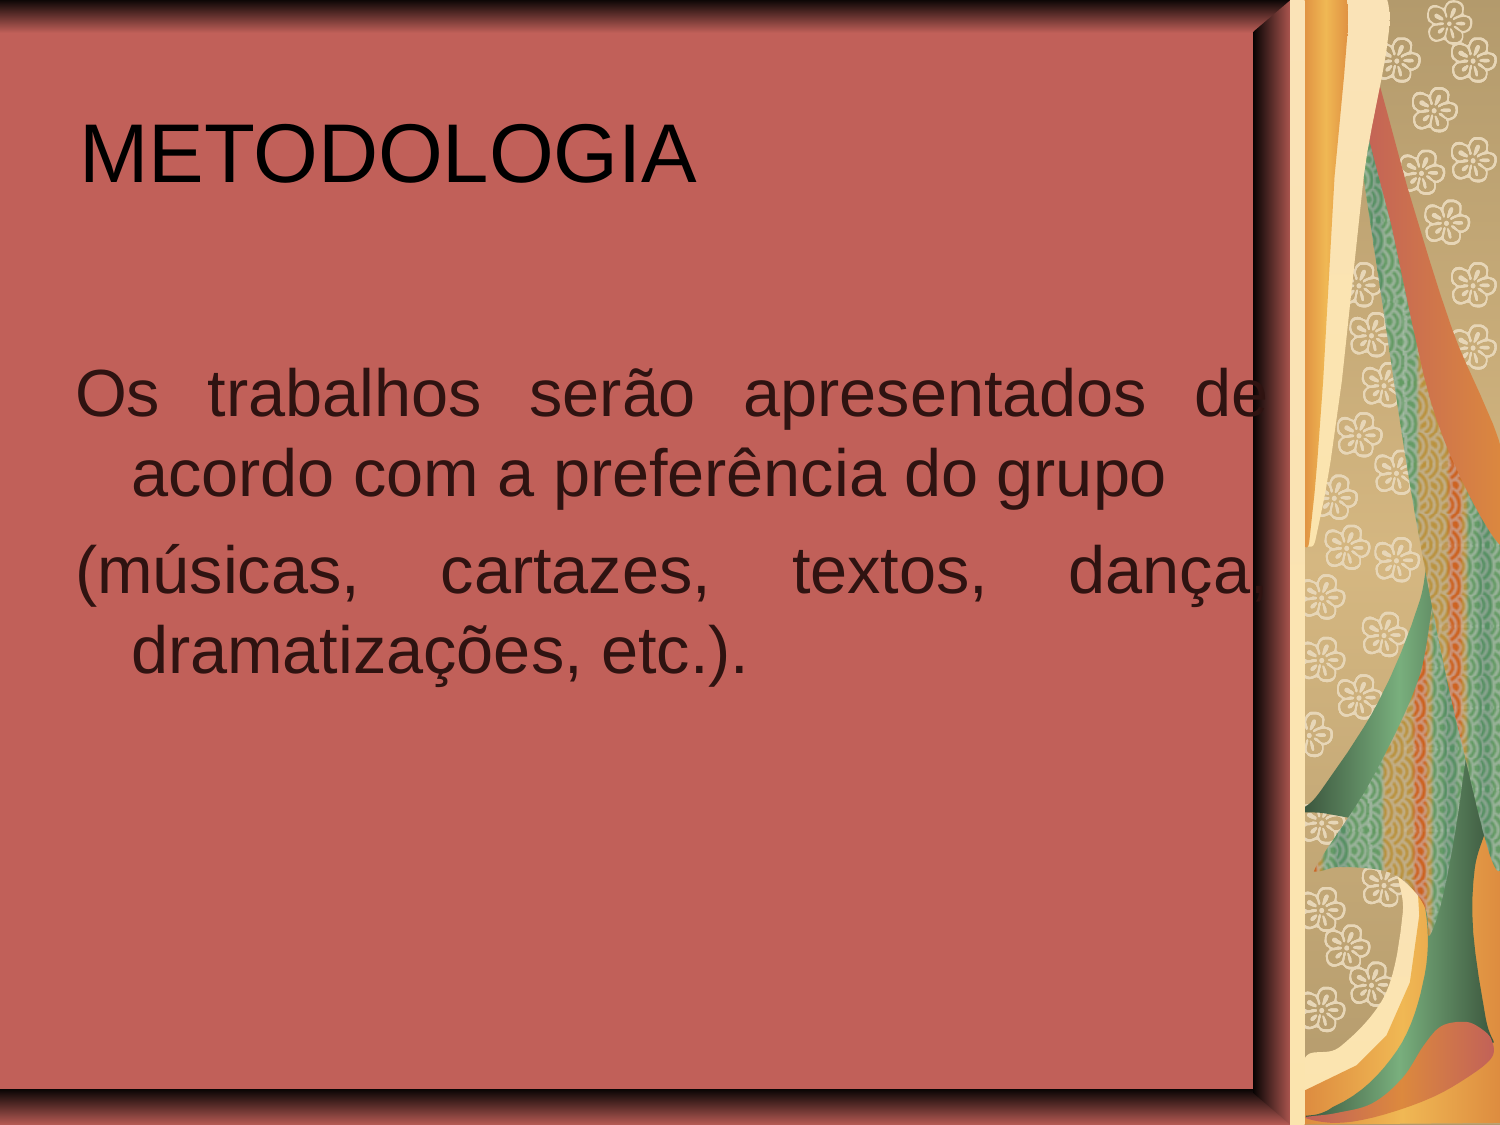

# METODOLOGIA
Os trabalhos serão apresentados de acordo com a preferência do grupo
(músicas, cartazes, textos, dança, dramatizações, etc.).